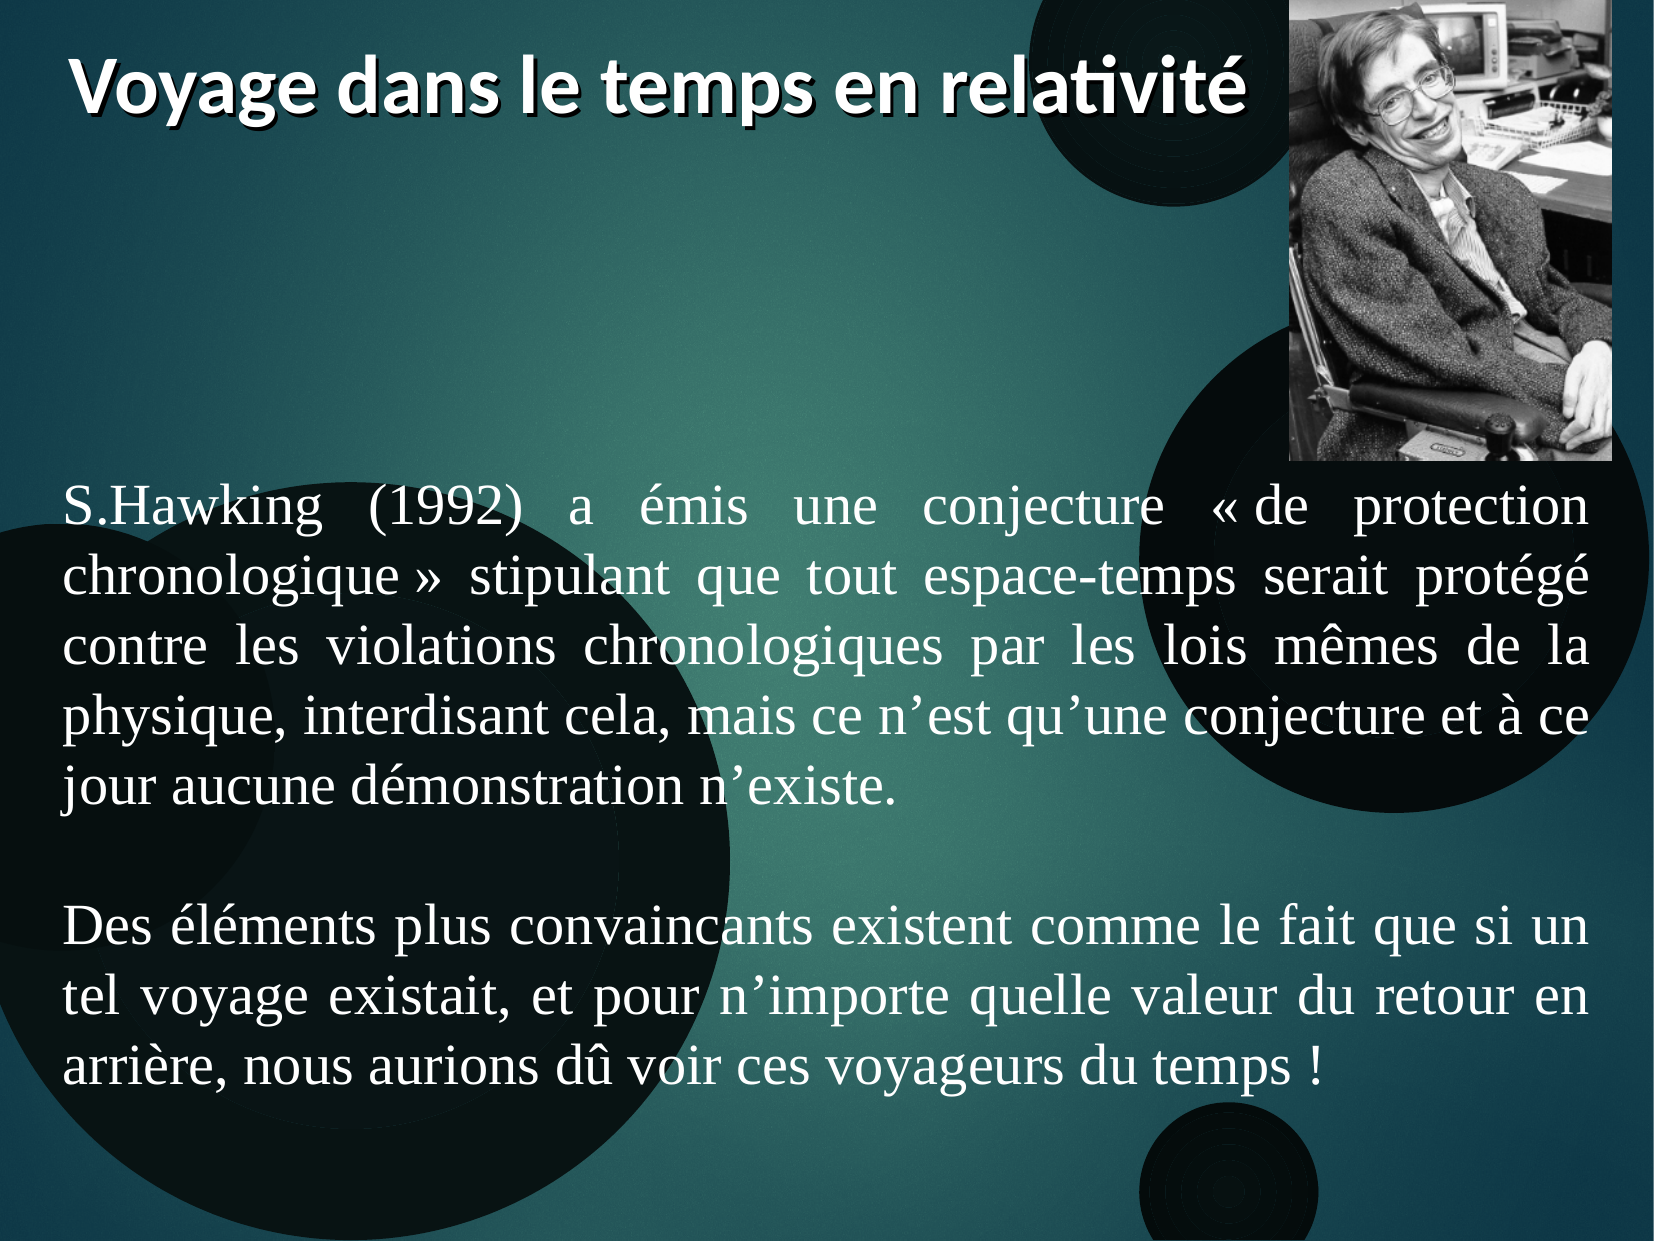

Voyage dans le temps en relativité
S.Hawking (1992) a émis une conjecture « de protection chronologique » stipulant que tout espace-temps serait protégé contre les violations chronologiques par les lois mêmes de la physique, interdisant cela, mais ce n’est qu’une conjecture et à ce jour aucune démonstration n’existe.
Des éléments plus convaincants existent comme le fait que si un tel voyage existait, et pour n’importe quelle valeur du retour en arrière, nous aurions dû voir ces voyageurs du temps !